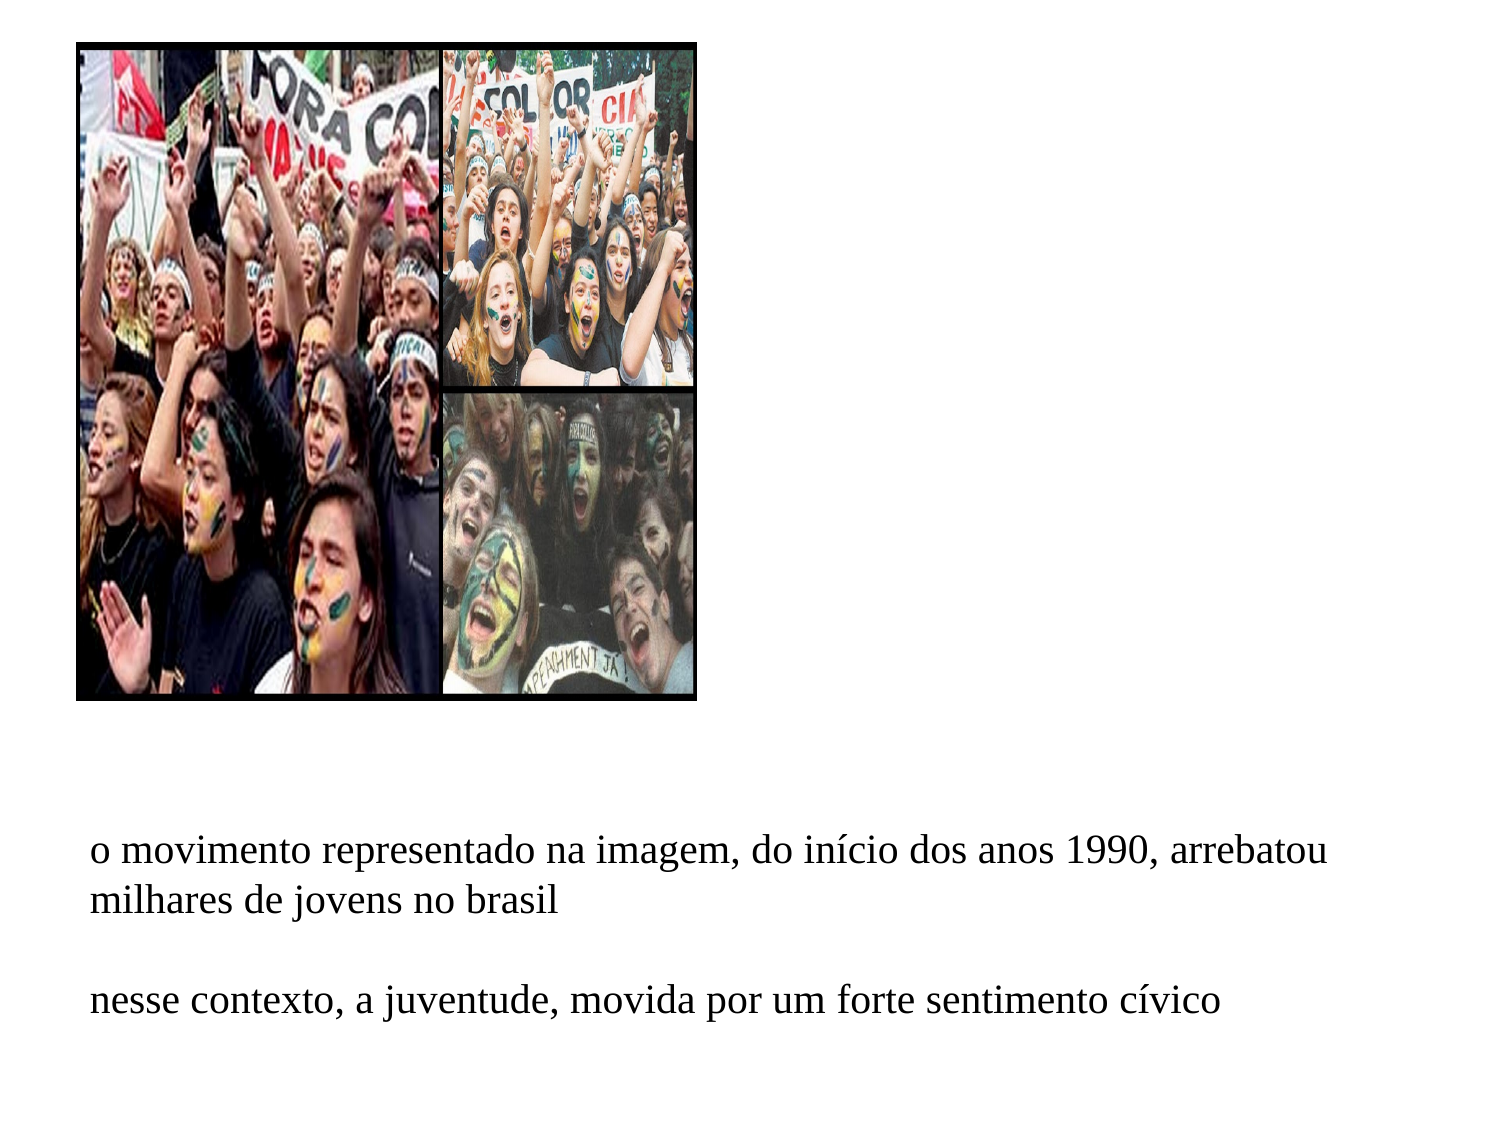

# o movimento representado na imagem, do início dos anos 1990, arrebatou milhares de jovens no brasil nesse contexto, a juventude, movida por um forte sentimento cívico tornou-se porta-voz da 	sociedade e inflenciou no 	processo de imeachmentt do 	então presidente collor (2009)